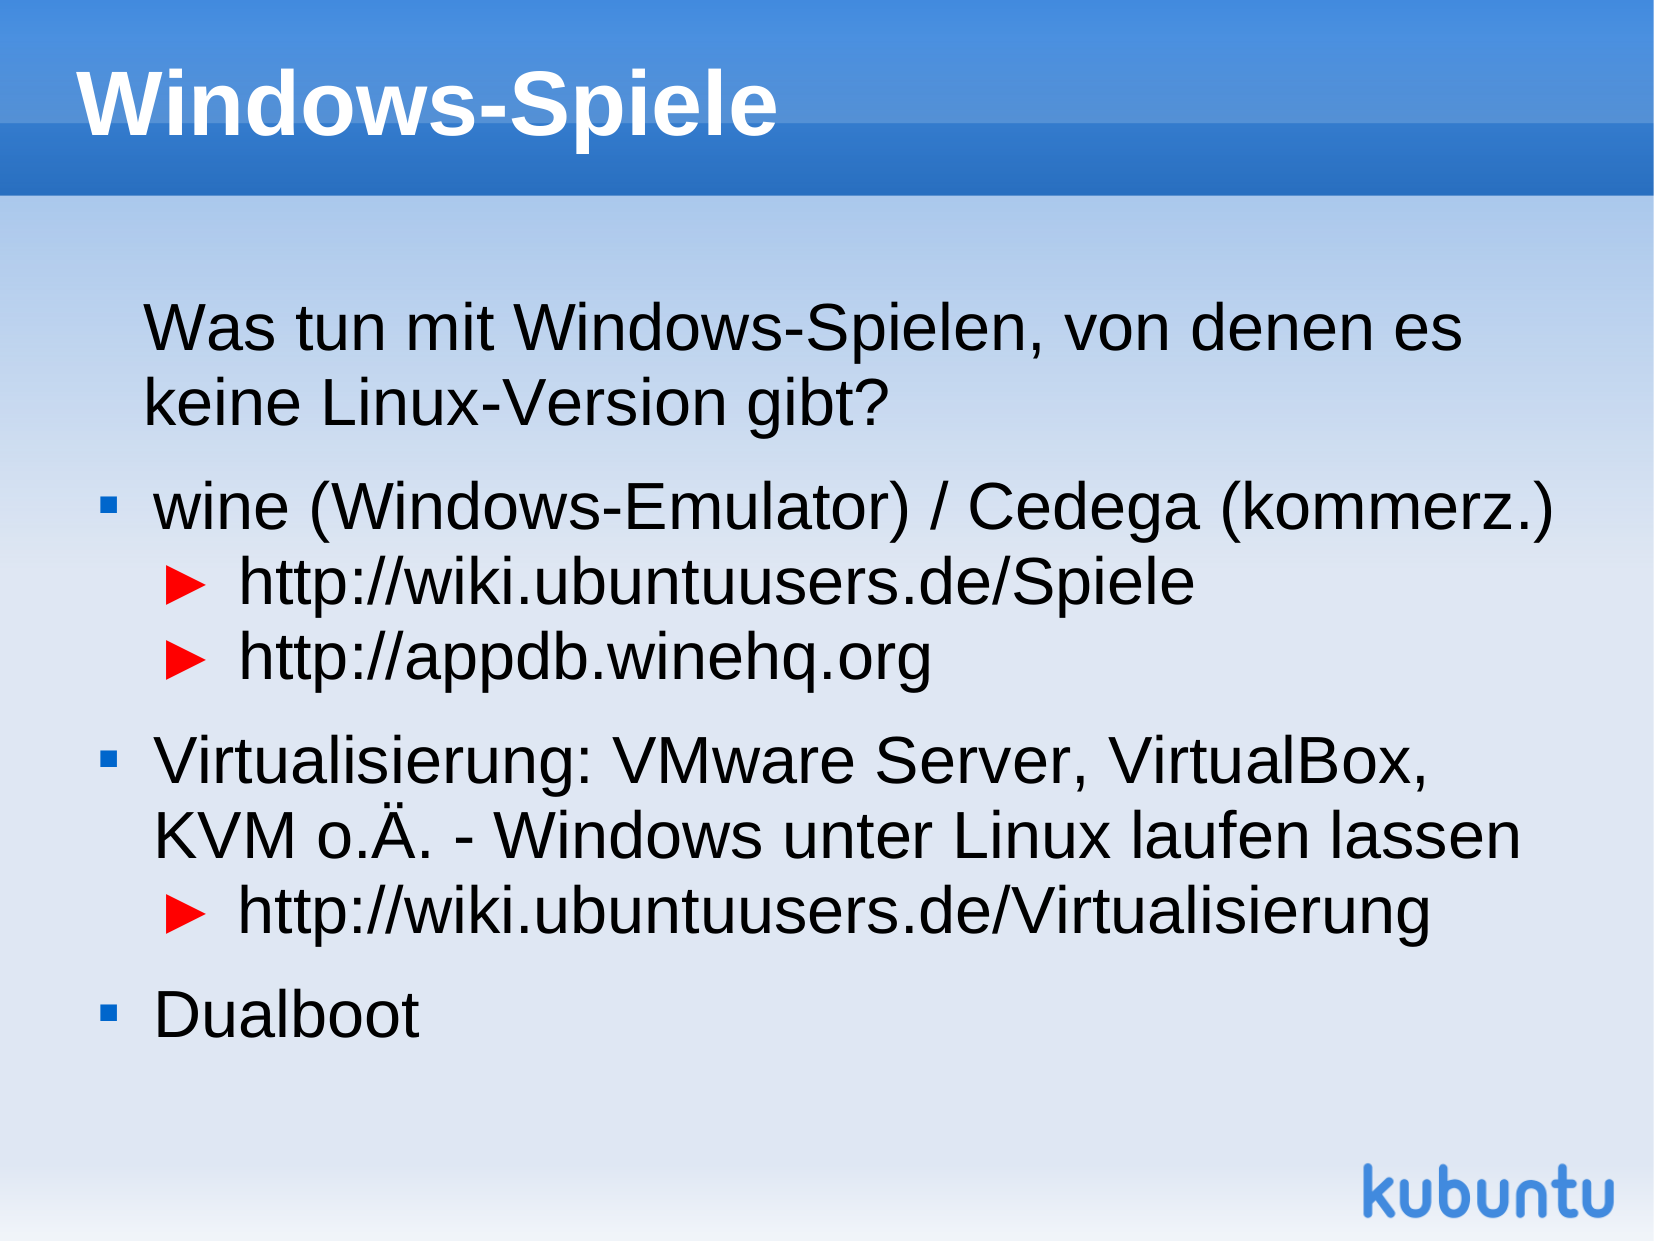

# Windows-Spiele
Was tun mit Windows-Spielen, von denen es keine Linux-Version gibt?
wine (Windows-Emulator) / Cedega (kommerz.)
► http://wiki.ubuntuusers.de/Spiele
► http://appdb.winehq.org
Virtualisierung: VMware Server, VirtualBox, KVM o.Ä. - Windows unter Linux laufen lassen
► http://wiki.ubuntuusers.de/Virtualisierung
Dualboot